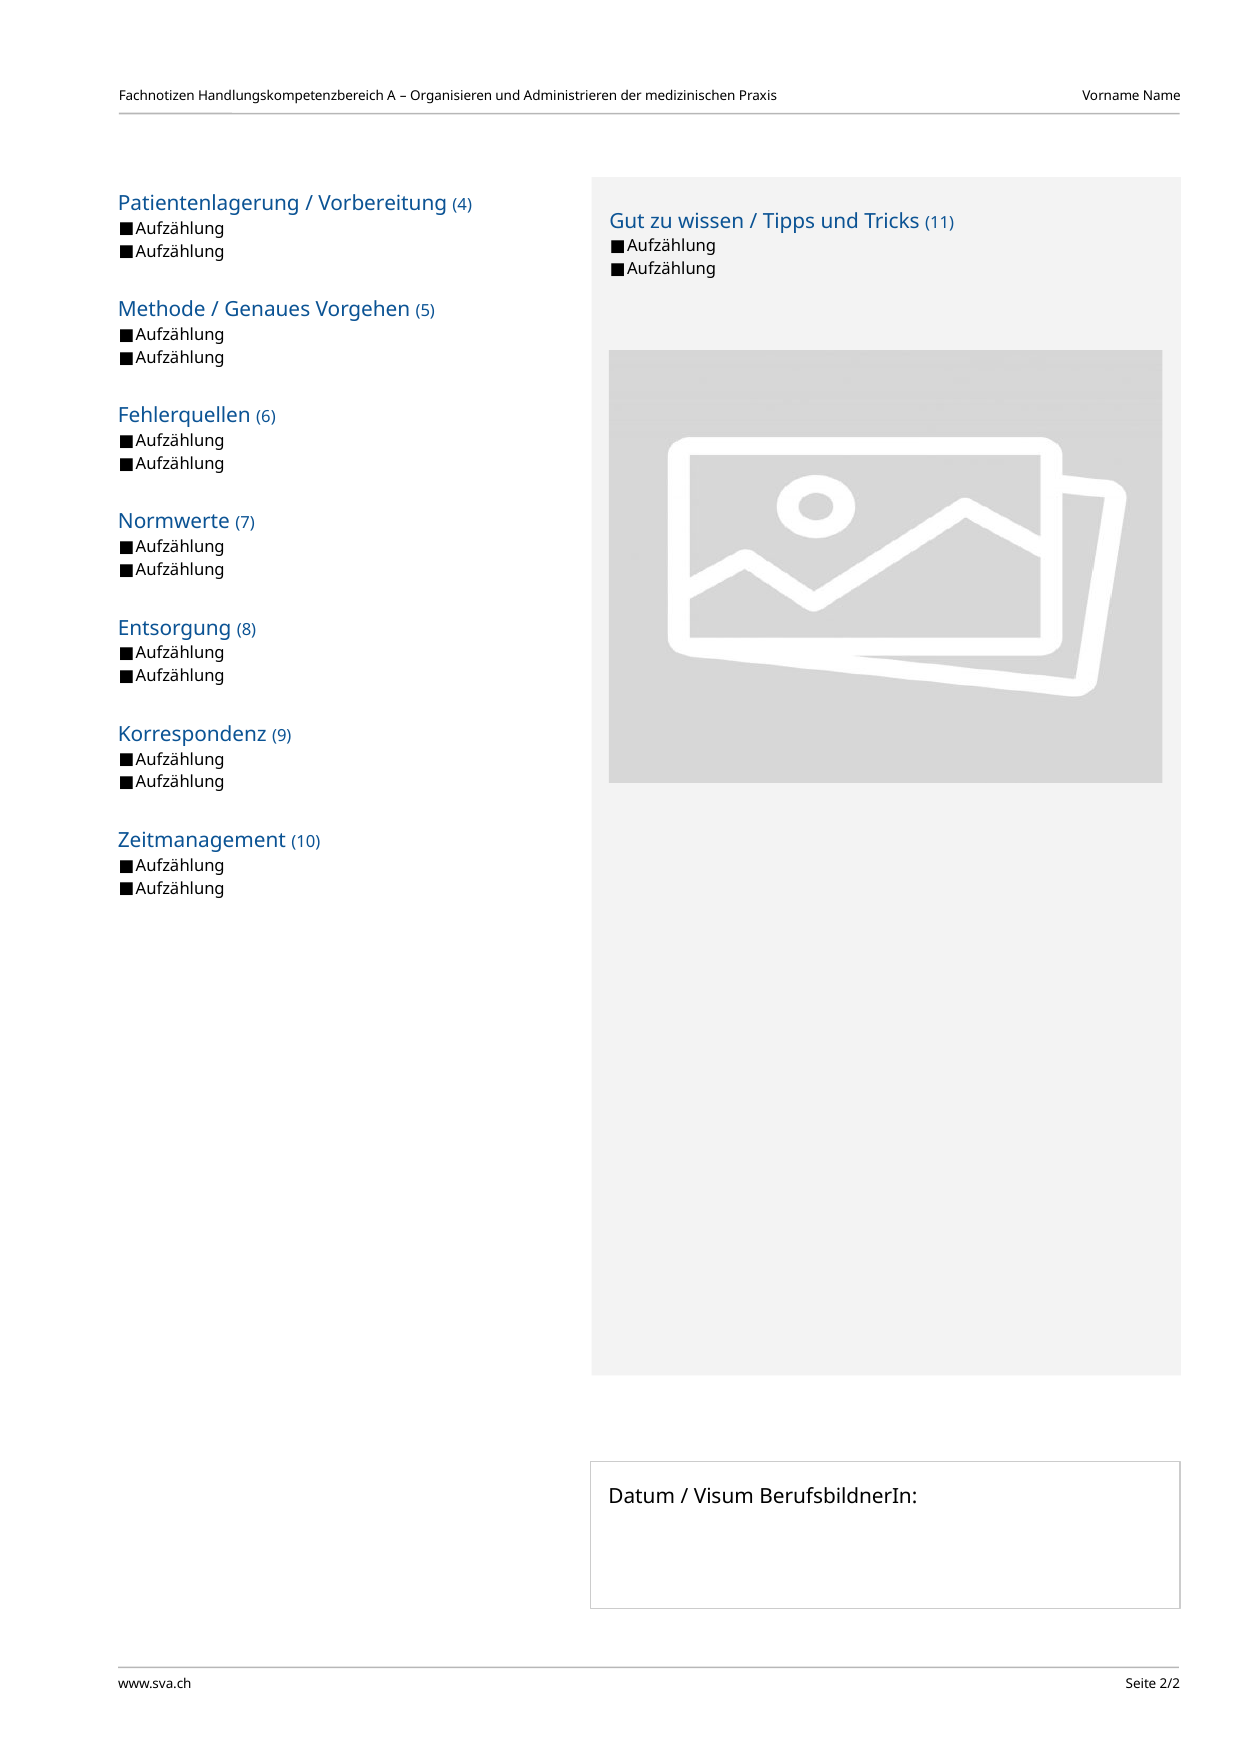

Vorname Name
Patientenlagerung / Vorbereitung (4)
Aufzählung
Aufzählung
Methode / Genaues Vorgehen (5)
Aufzählung
Aufzählung
Fehlerquellen (6)
Aufzählung
Aufzählung
Normwerte (7)
Aufzählung
Aufzählung
Entsorgung (8)
Aufzählung
Aufzählung
Korrespondenz (9)
Aufzählung
Aufzählung
Zeitmanagement (10)
Aufzählung
Aufzählung
Gut zu wissen / Tipps und Tricks (11)
Aufzählung
Aufzählung
Die Visum-Box steht immer am Schluss der Lerndokumentation. Wenn weitere Seiten eingefügt wurden Box auf die letzte Seite kopieren und hier löschen.
Datum / Visum BerufsbildnerIn:
Seite 2/2